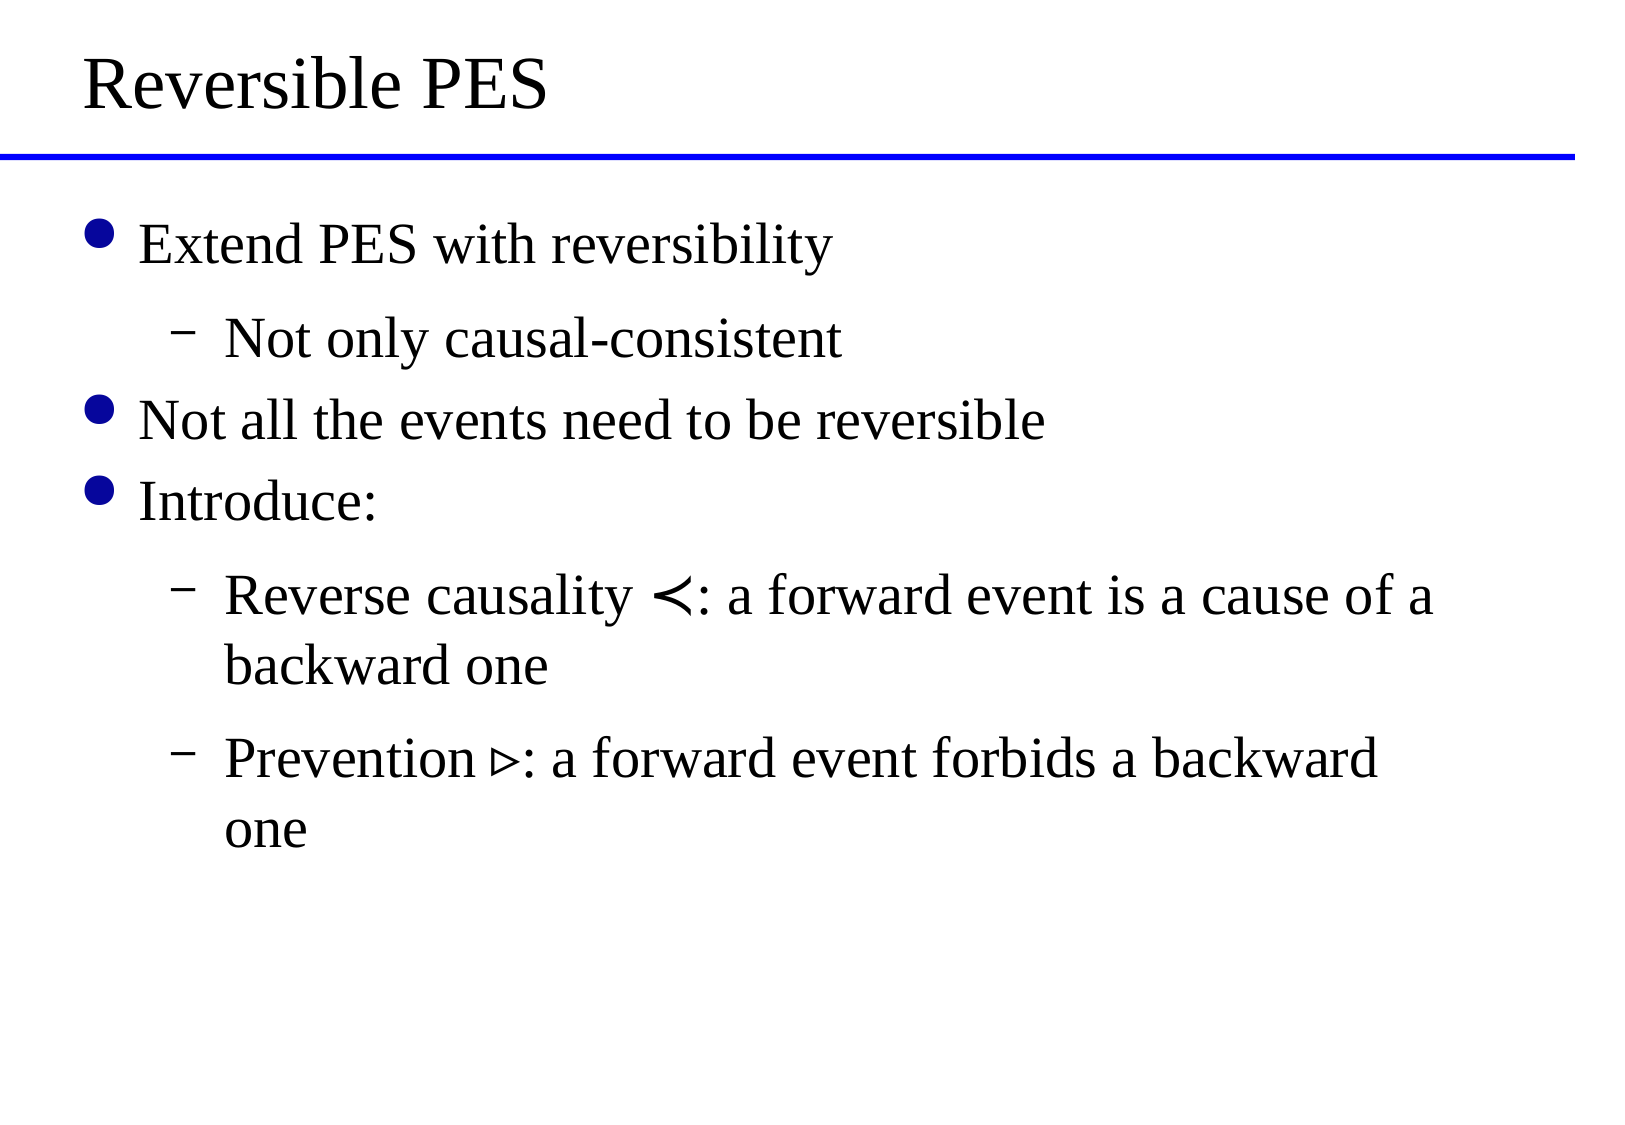

# Reversible PES
Extend PES with reversibility
Not only causal-consistent
Not all the events need to be reversible
Introduce:
Reverse causality ≺: a forward event is a cause of a backward one
Prevention ▹: a forward event forbids a backward one